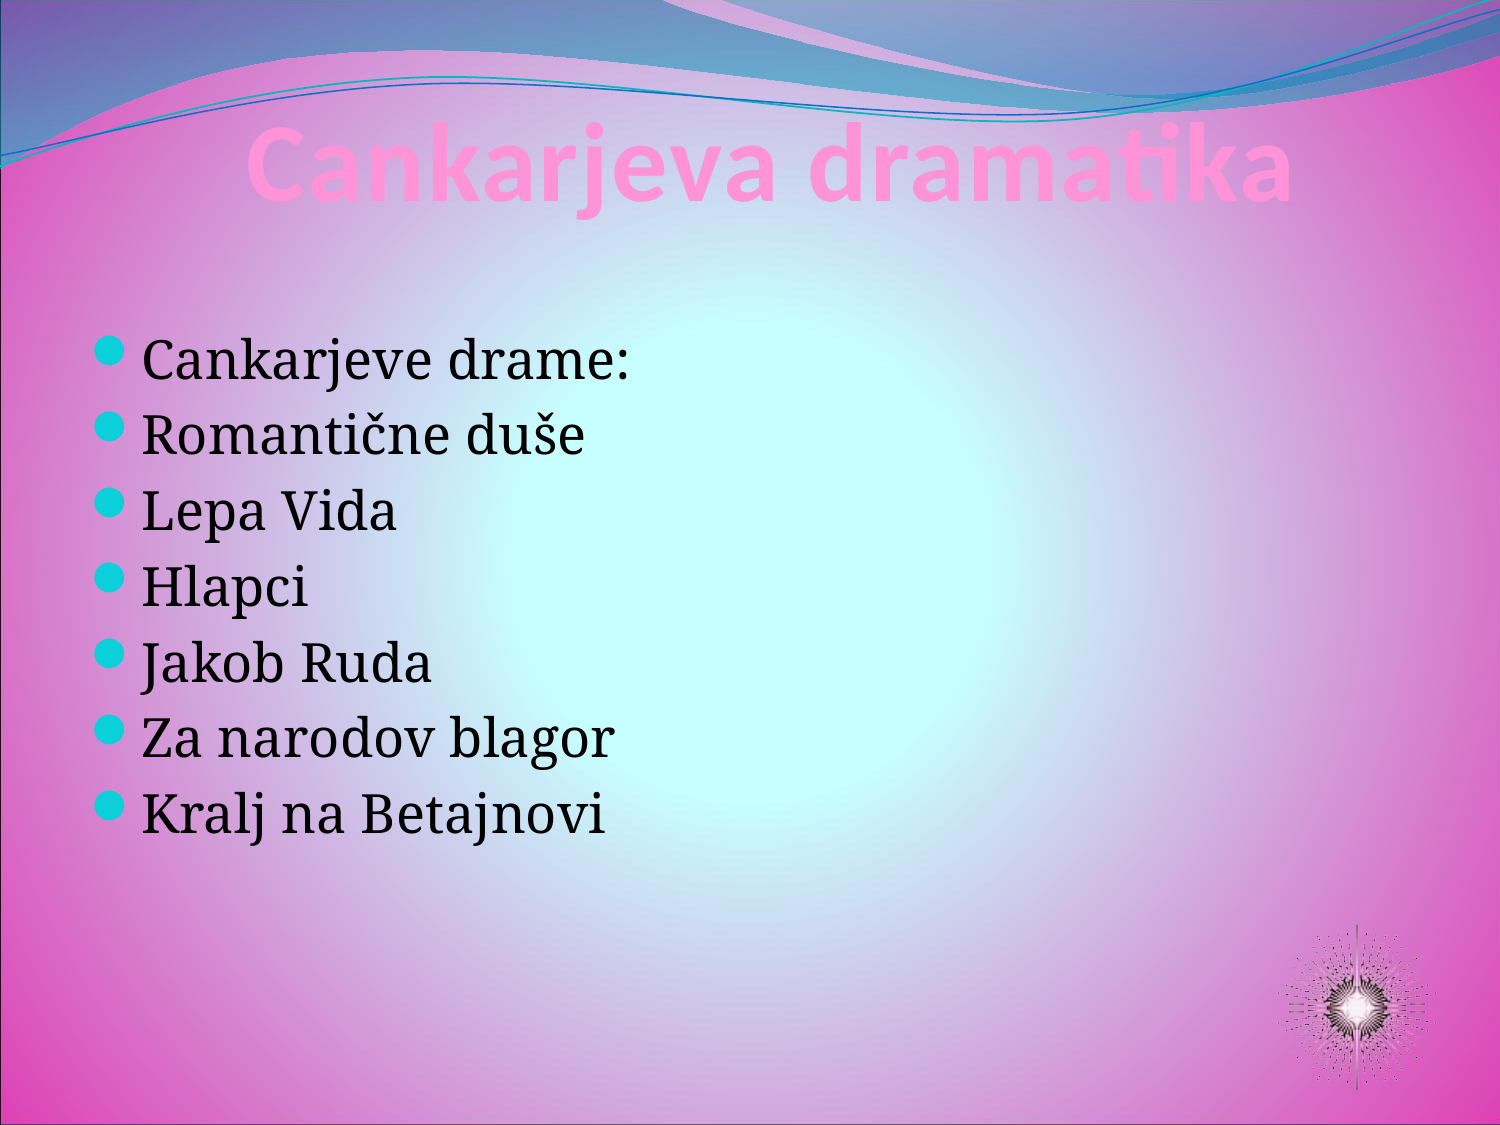

Cankarjeva dramatika
# Cankarjeve drame:
Romantične duše
Lepa Vida
Hlapci
Jakob Ruda
Za narodov blagor
Kralj na Betajnovi